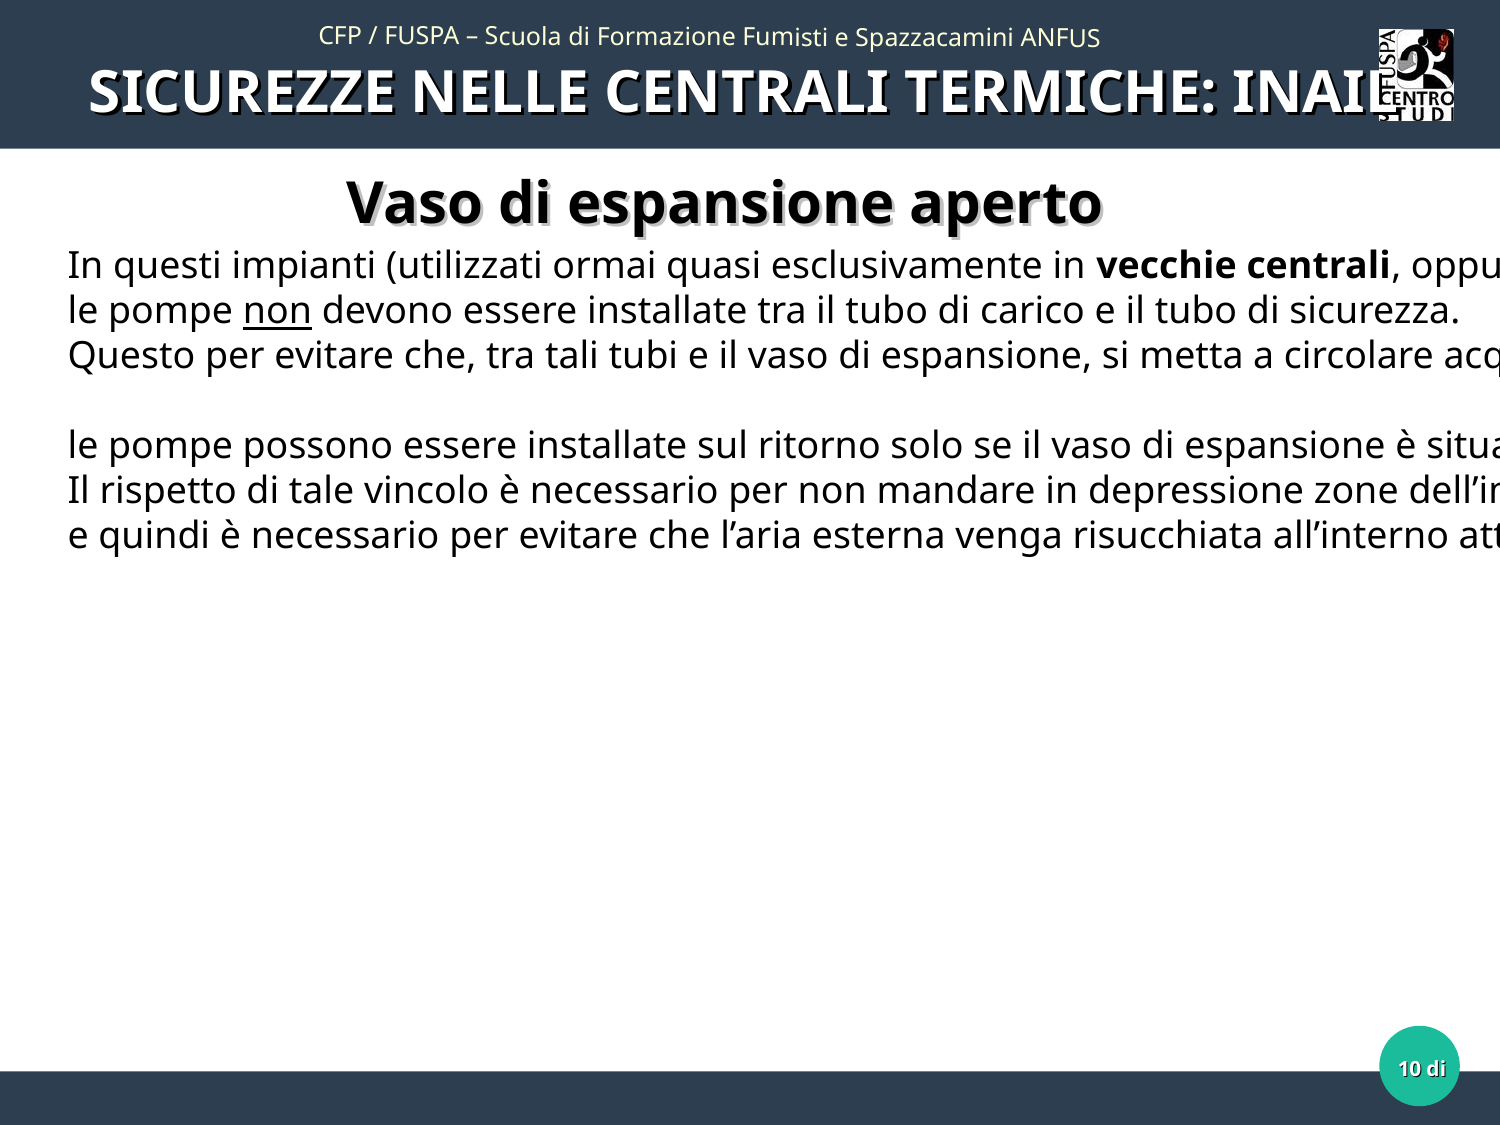

# Vaso di espansione aperto
In questi impianti (utilizzati ormai quasi esclusivamente in vecchie centrali, oppure in edifici molto alti per mantenere bassa la pressione di esercizio) va tenuto presente che:
le pompe non devono essere installate tra il tubo di carico e il tubo di sicurezza.
Questo per evitare che, tra tali tubi e il vaso di espansione, si metta a circolare acqua, capace di assorbire aria dal vaso aperto e poi diffonderla nell’impianto, con tutti gli inconvenienti connessi;
le pompe possono essere installate sul ritorno solo se il vaso di espansione è situato ad una altezza superiore alla prevalenza della pompa.
Il rispetto di tale vincolo è necessario per non mandare in depressione zone dell’impianto;
e quindi è necessario per evitare che l’aria esterna venga risucchiata all’interno attraverso le valvole di sfogo e i raccordi, che sono in genere impermeabili all’acqua, ma non all’aria.